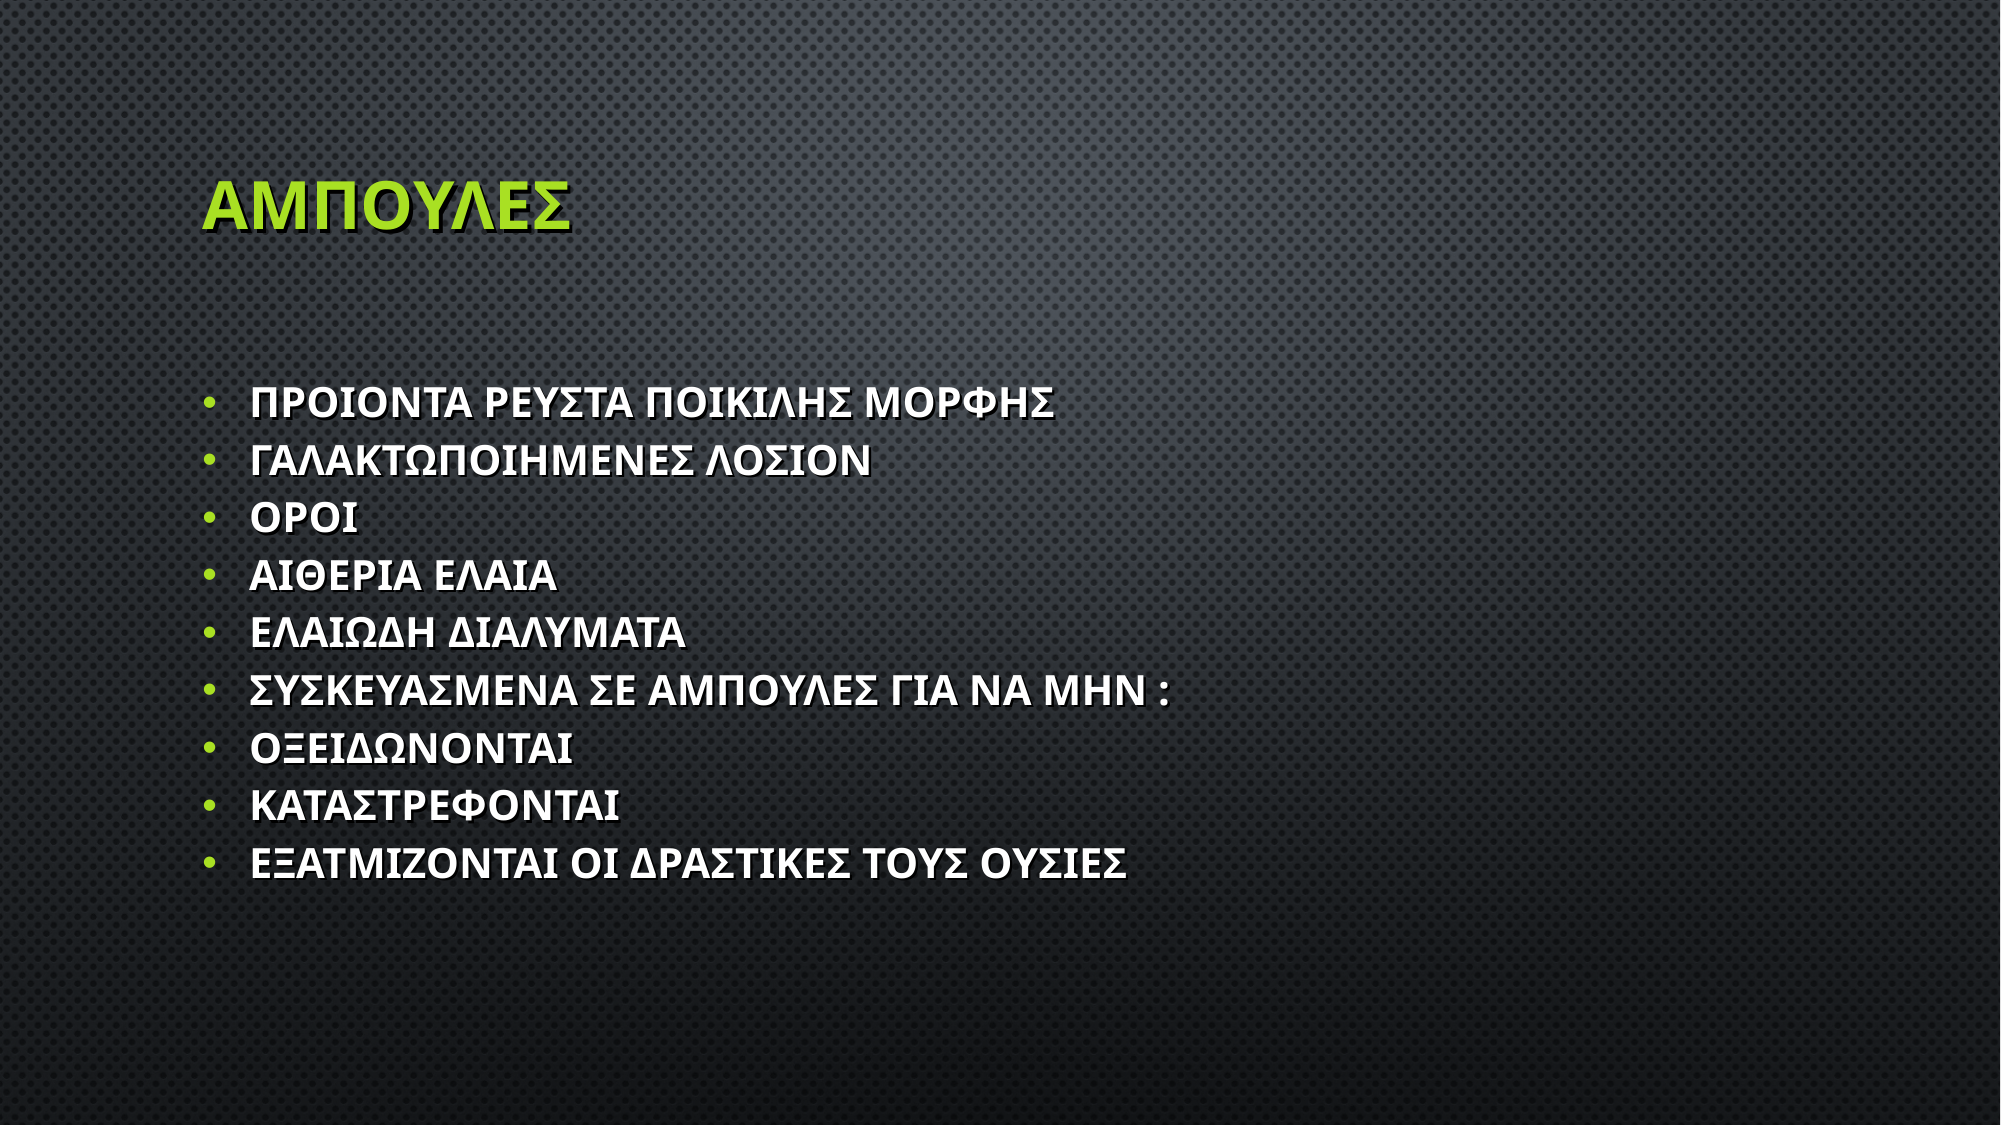

# ΑΜΠΟΥΛΕΣ
ΠΡΟΙΟΝΤΑ ΡΕΥΣΤΑ ΠΟΙΚΙΛΗΣ ΜΟΡΦΗΣ
ΓΑΛΑΚΤΩΠΟΙΗΜΕΝΕΣ ΛΟΣΙΟΝ
ΟΡΟΙ
ΑΙΘΕΡΙΑ ΕΛΑΙΑ
ΕΛΑΙΩΔΗ ΔΙΑΛΥΜΑΤΑ
ΣΥΣΚΕΥΑΣΜΕΝΑ ΣΕ ΑΜΠΟΥΛΕΣ ΓΙΑ ΝΑ ΜΗΝ :
ΟΞΕΙΔΩΝΟΝΤΑΙ
ΚΑΤΑΣΤΡΕΦΟΝΤΑΙ
ΕΞΑΤΜΙΖΟΝΤΑΙ ΟΙ ΔΡΑΣΤΙΚΕΣ ΤΟΥΣ ΟΥΣΙΕΣ